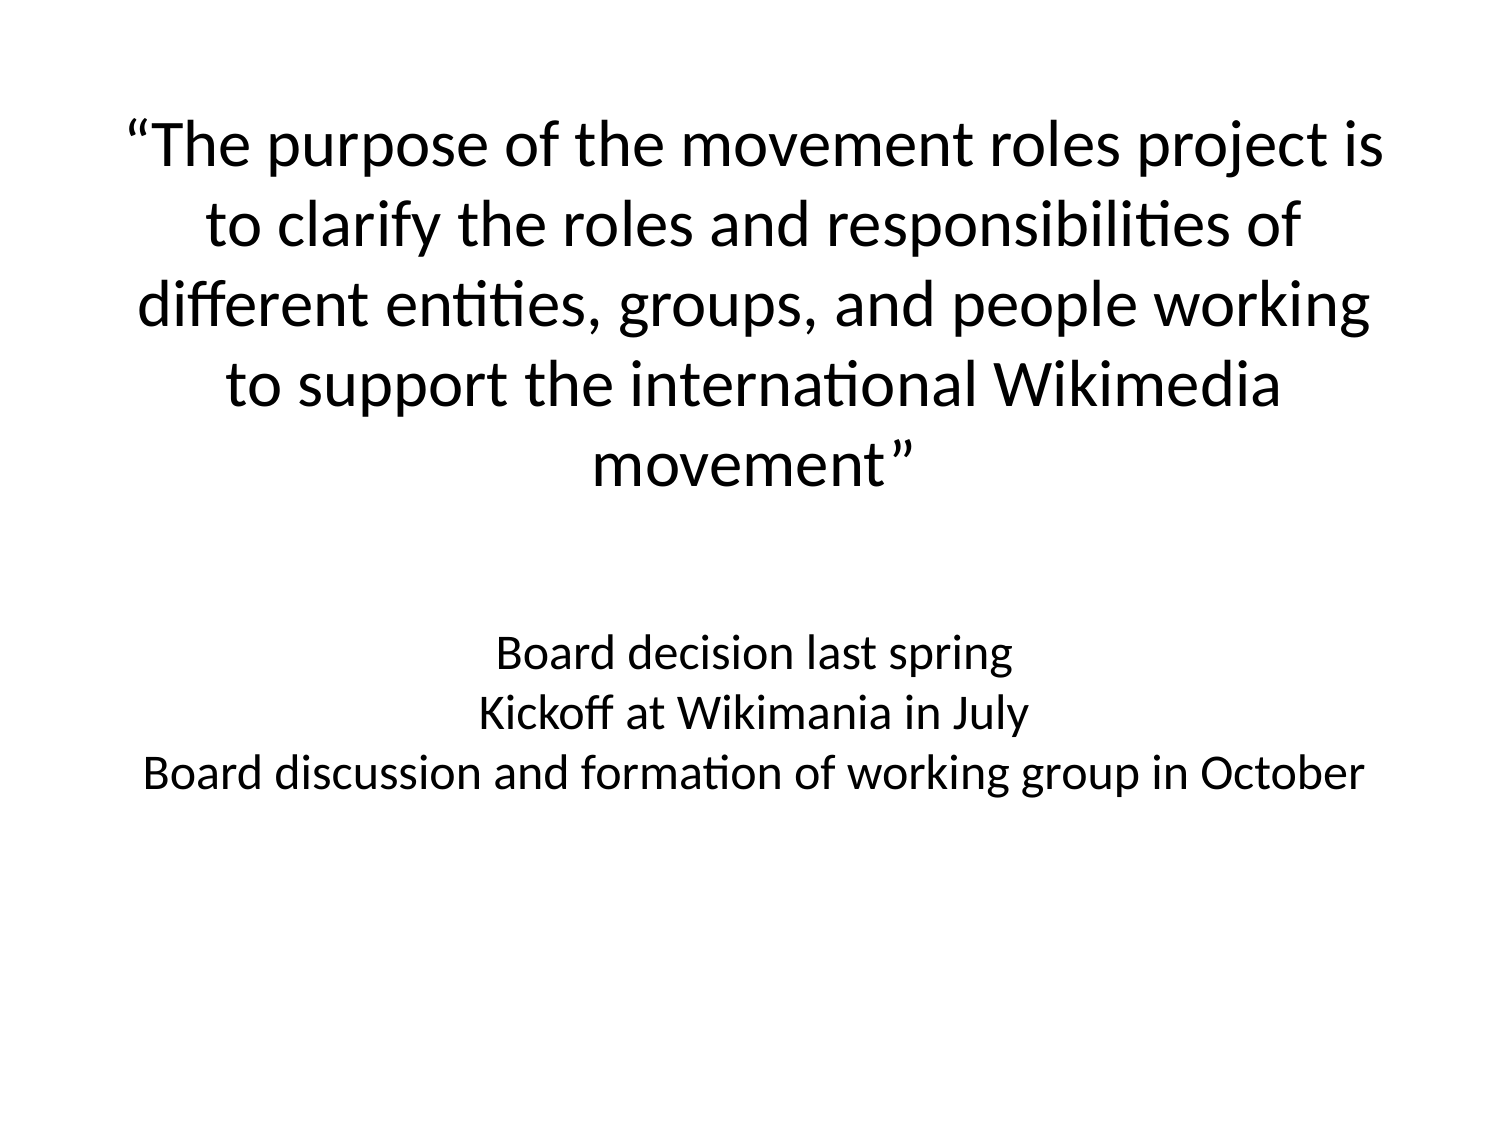

“The purpose of the movement roles project is to clarify the roles and responsibilities of different entities, groups, and people working to support the international Wikimedia movement”
Board decision last spring
Kickoff at Wikimania in July
Board discussion and formation of working group in October